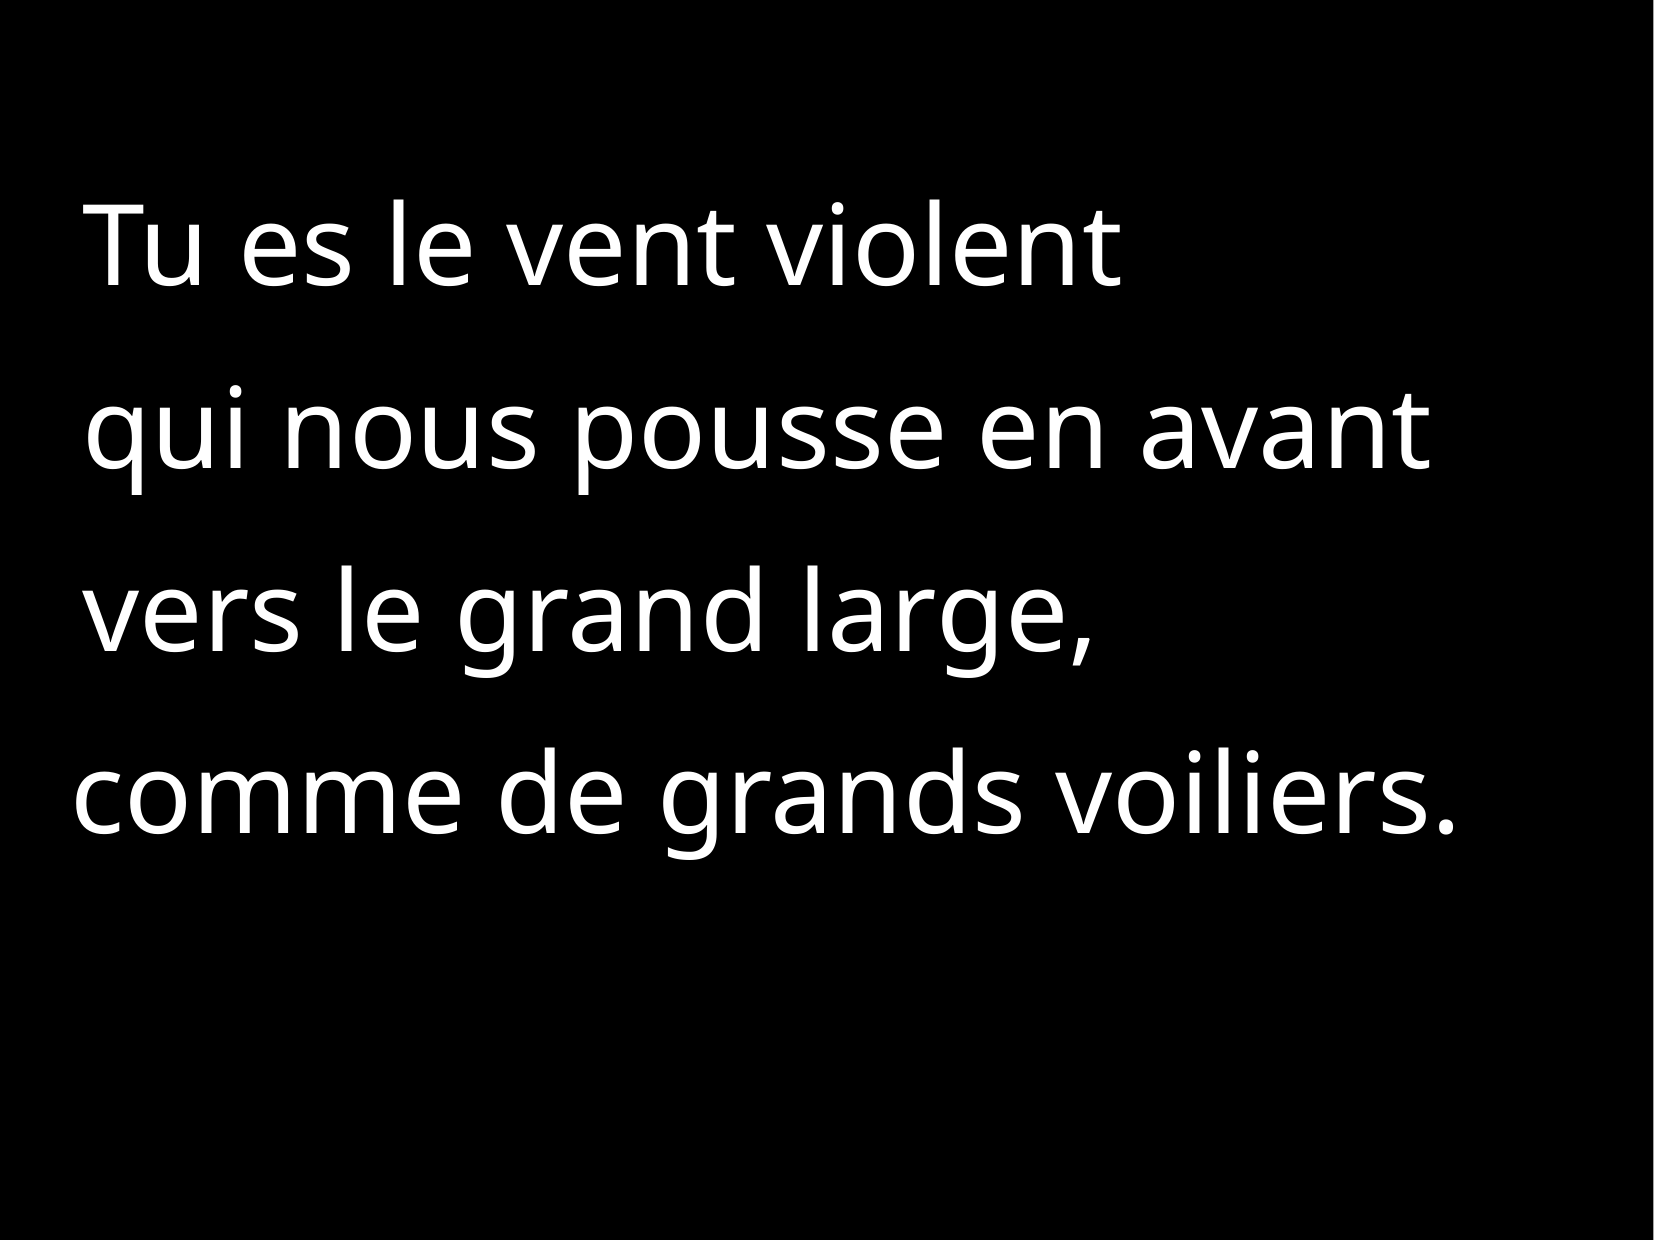

# Tu es le vent violent
qui nous pousse en avant
vers le grand large,
 comme de grands voiliers.